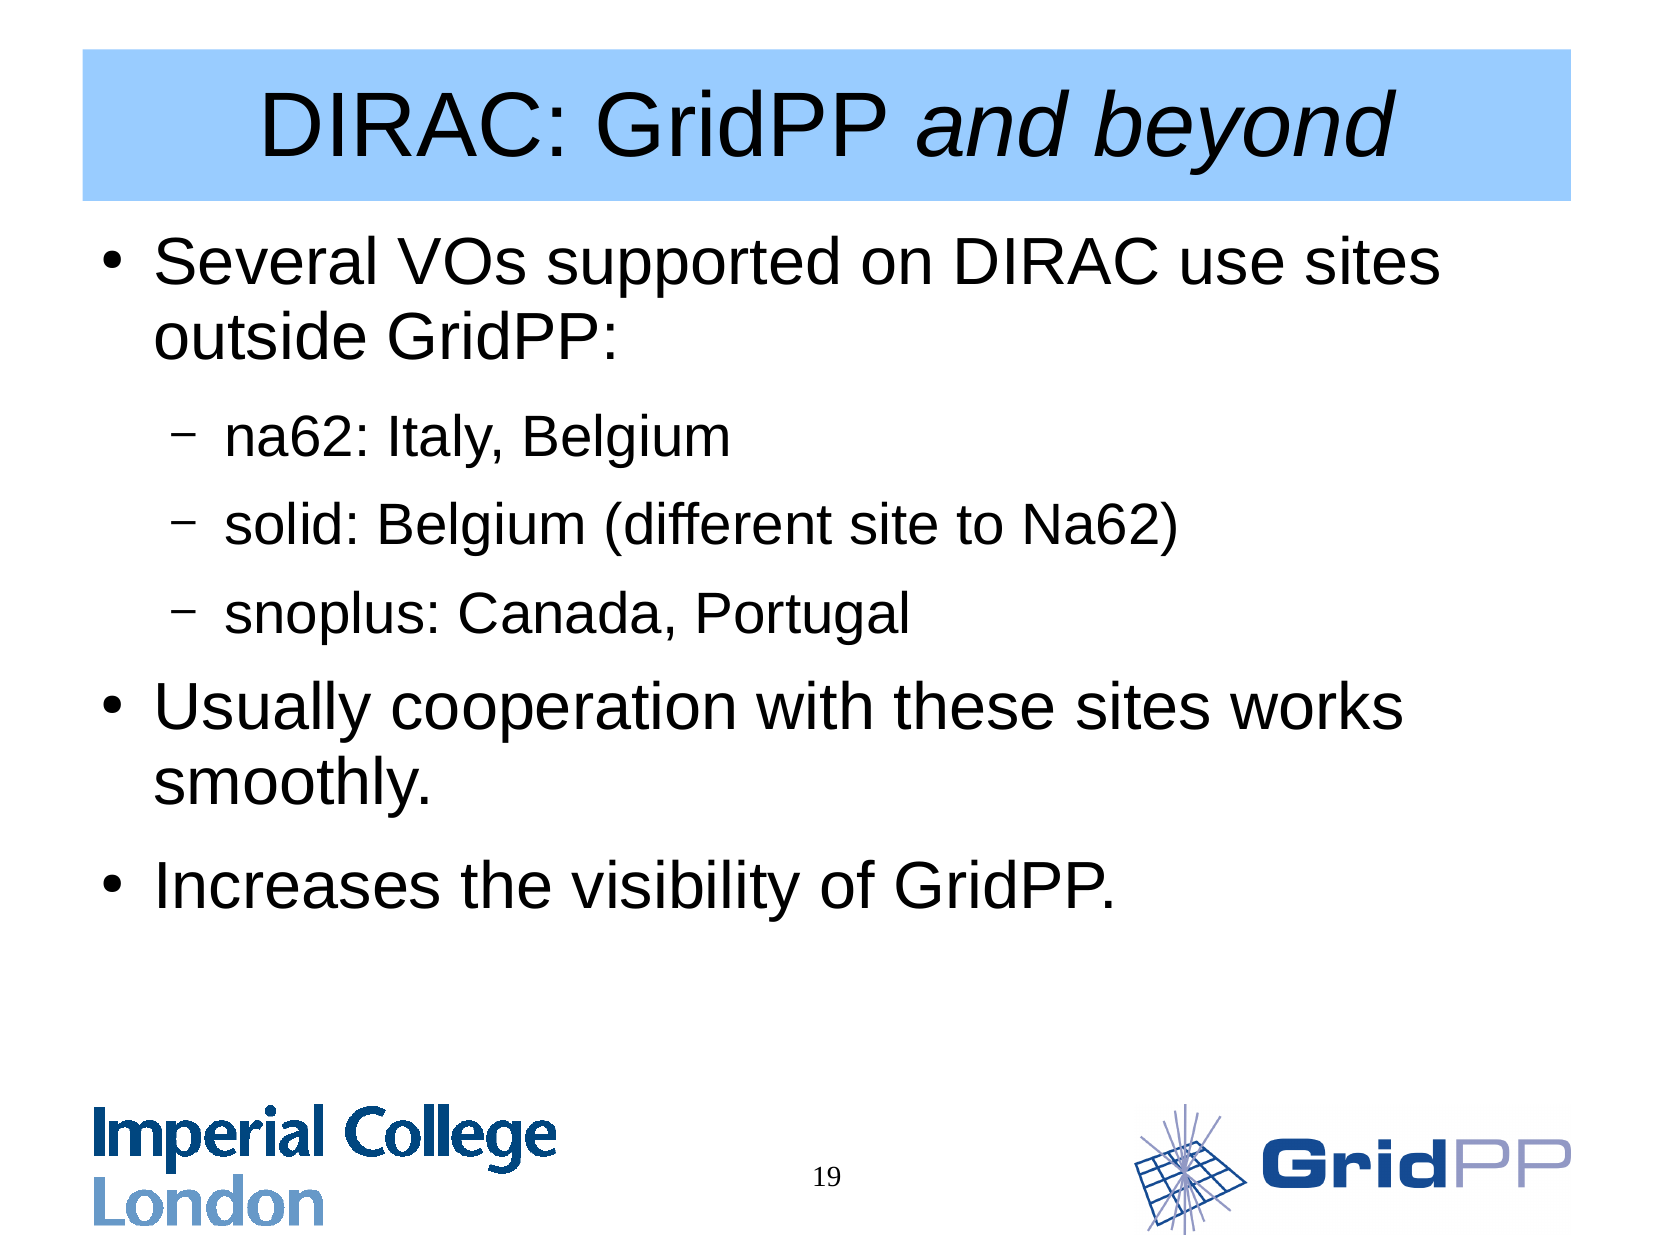

# DIRAC: GridPP and beyond
Several VOs supported on DIRAC use sites outside GridPP:
na62: Italy, Belgium
solid: Belgium (different site to Na62)
snoplus: Canada, Portugal
Usually cooperation with these sites works smoothly.
Increases the visibility of GridPP.
19